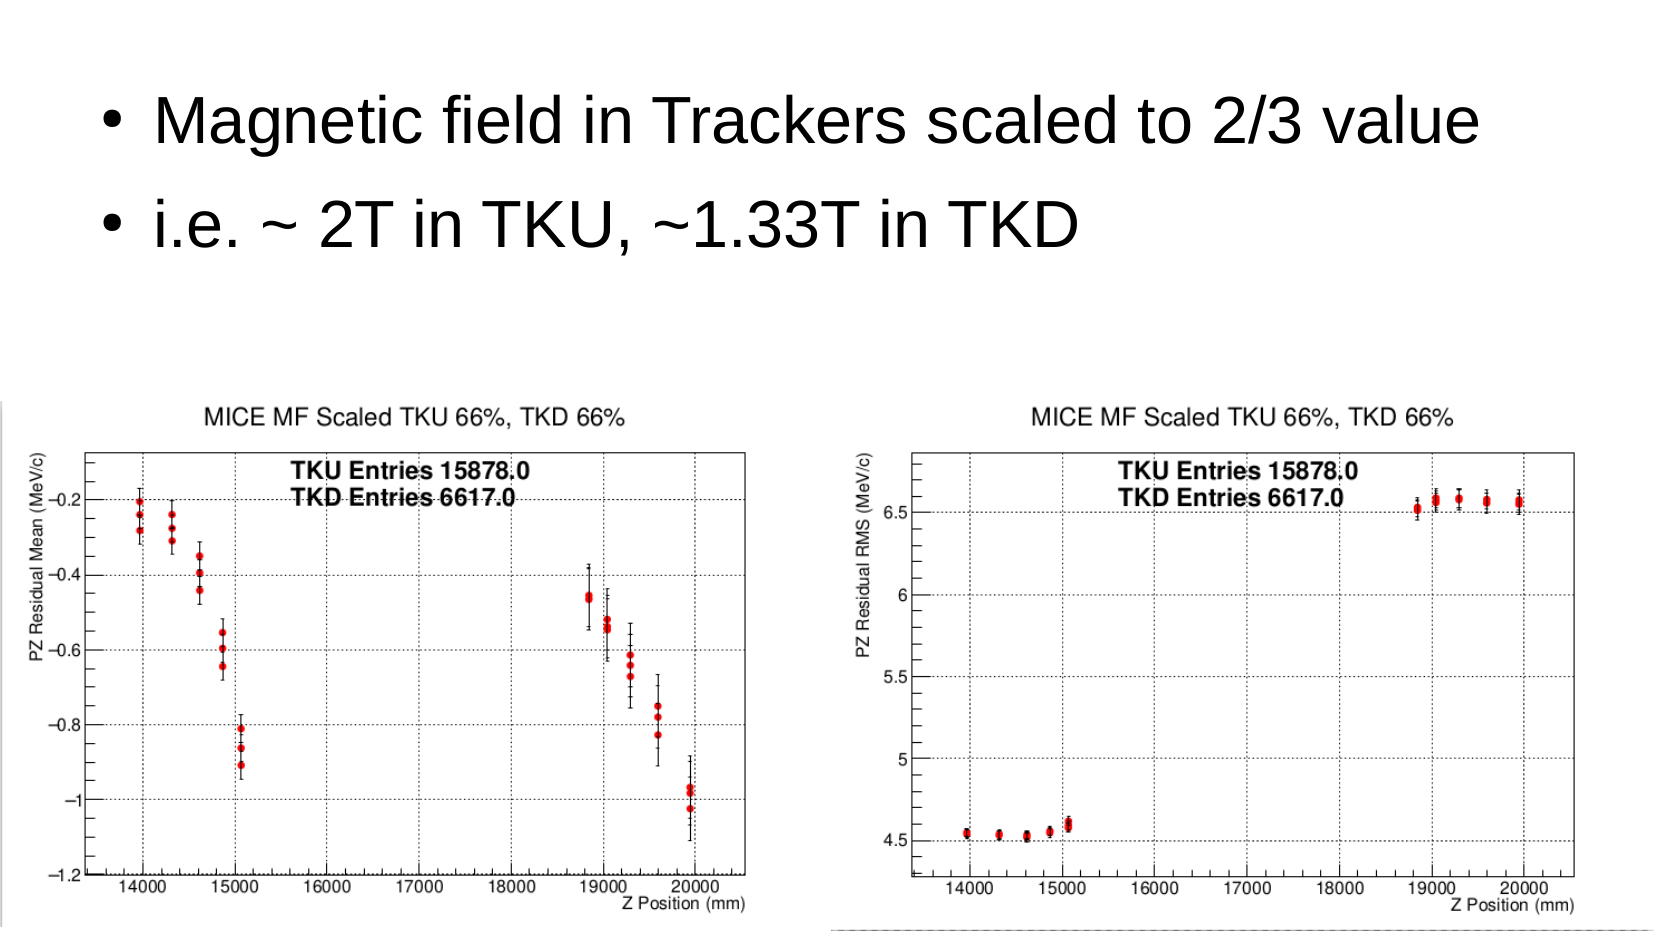

# Magnetic field in Trackers scaled to 2/3 value
i.e. ~ 2T in TKU, ~1.33T in TKD